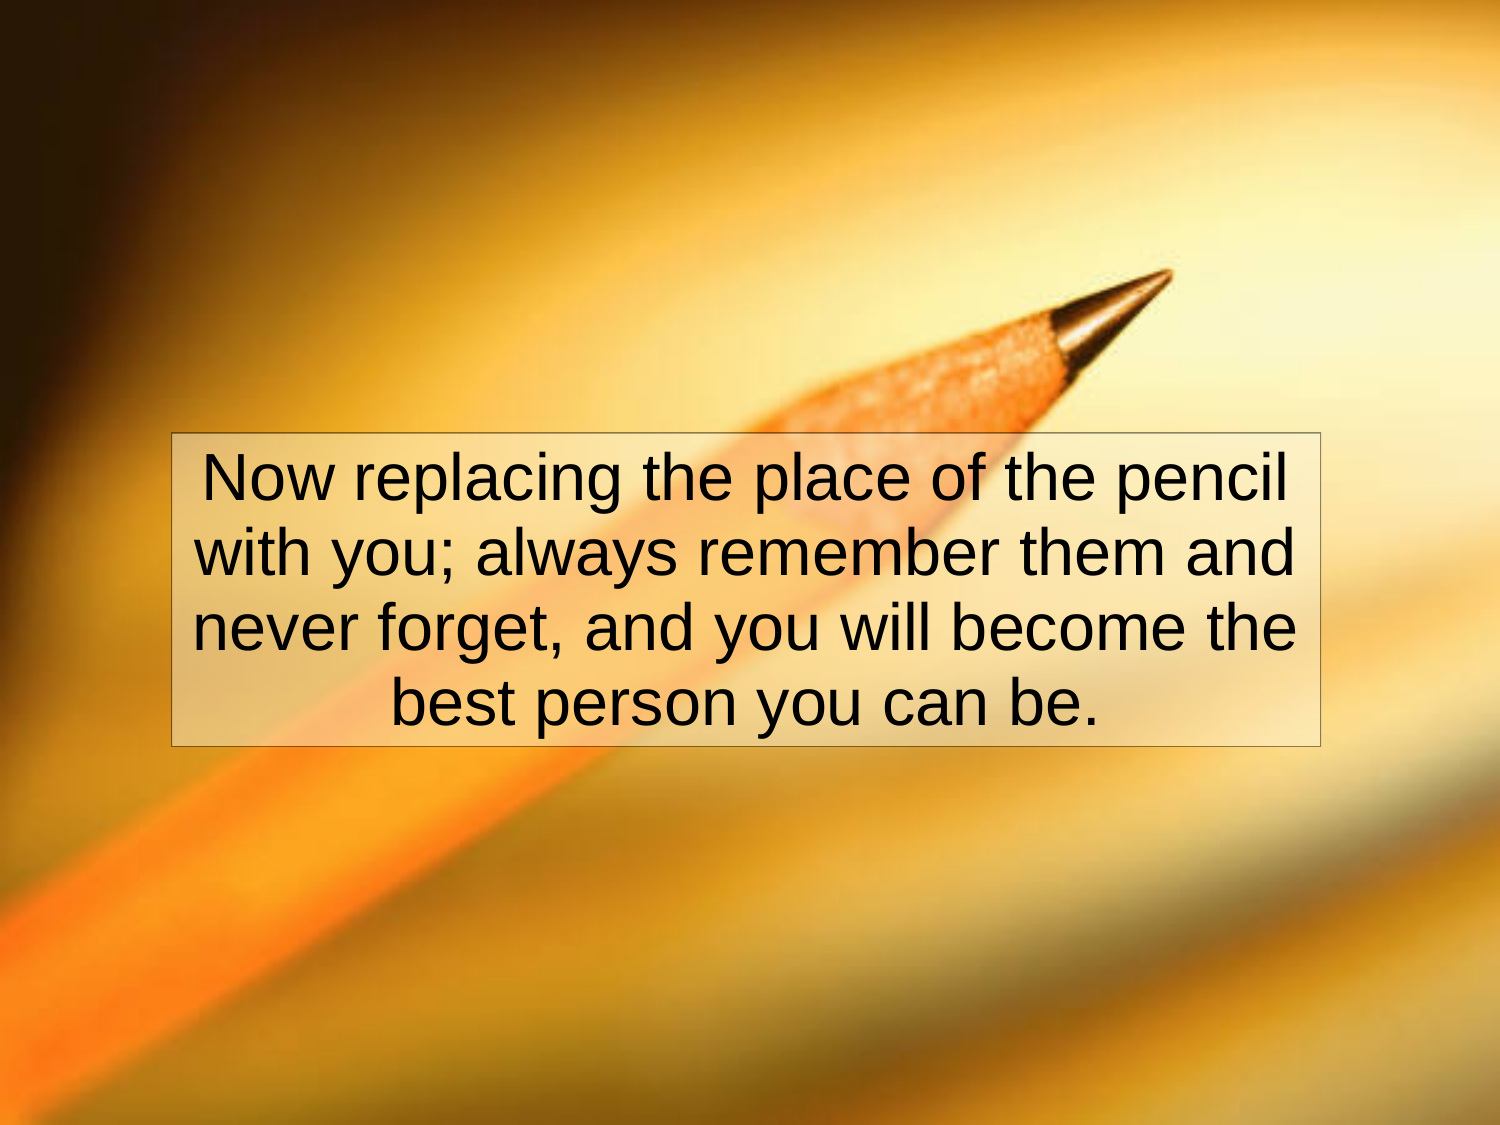

Now replacing the place of the pencil with you; always remember them and never forget, and you will become the best person you can be.